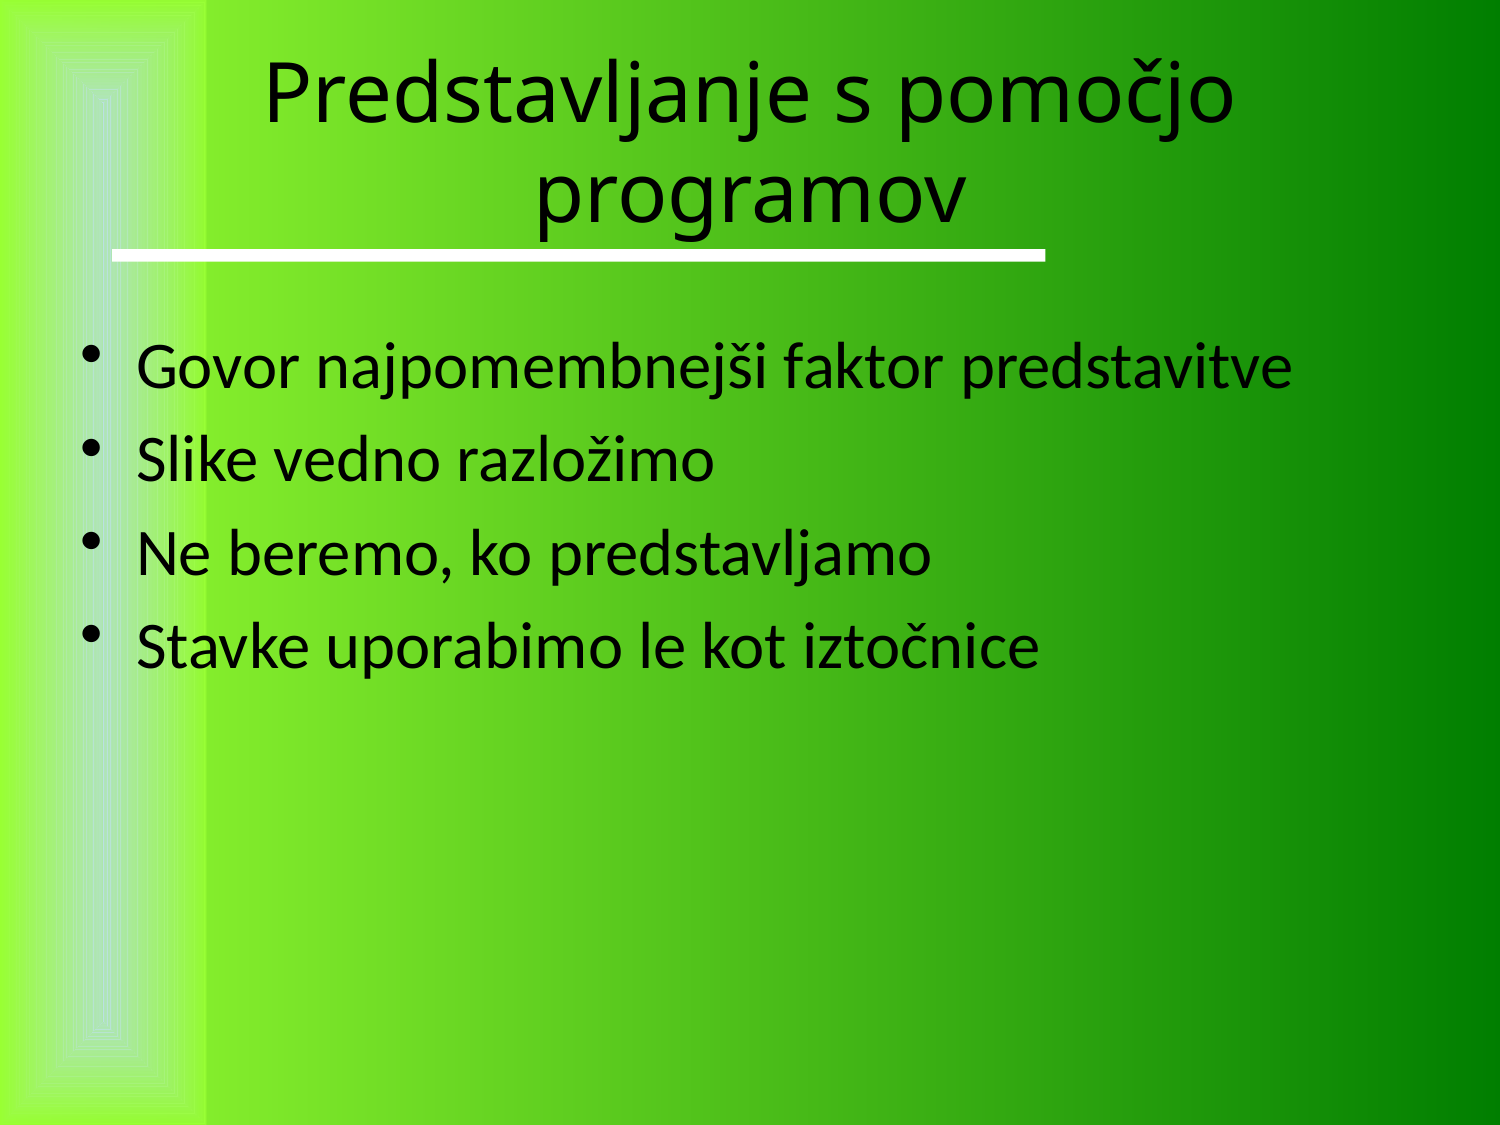

# Predstavljanje s pomočjo programov
Govor najpomembnejši faktor predstavitve
Slike vedno razložimo
Ne beremo, ko predstavljamo
Stavke uporabimo le kot iztočnice